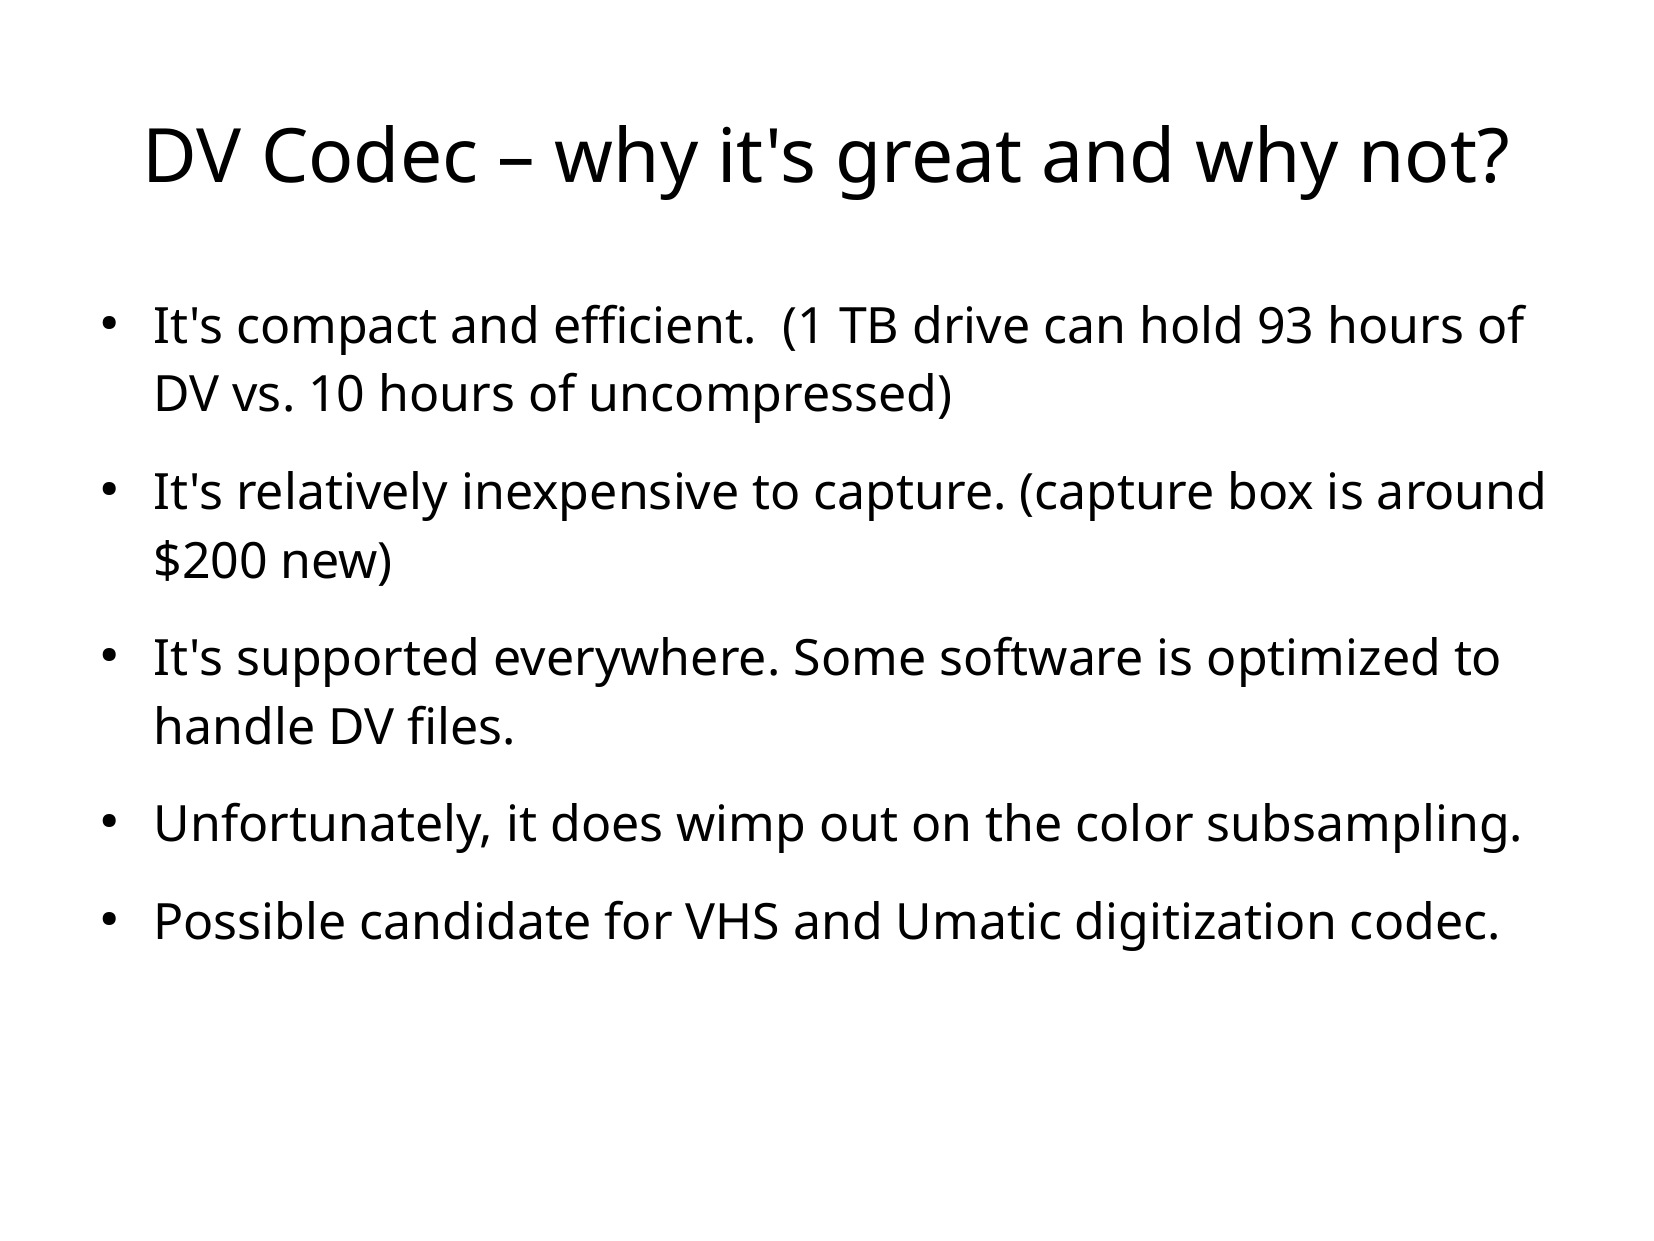

# DV Codec – why it's great and why not?
It's compact and efficient. (1 TB drive can hold 93 hours of DV vs. 10 hours of uncompressed)
It's relatively inexpensive to capture. (capture box is around $200 new)
It's supported everywhere. Some software is optimized to handle DV files.
Unfortunately, it does wimp out on the color subsampling.
Possible candidate for VHS and Umatic digitization codec.